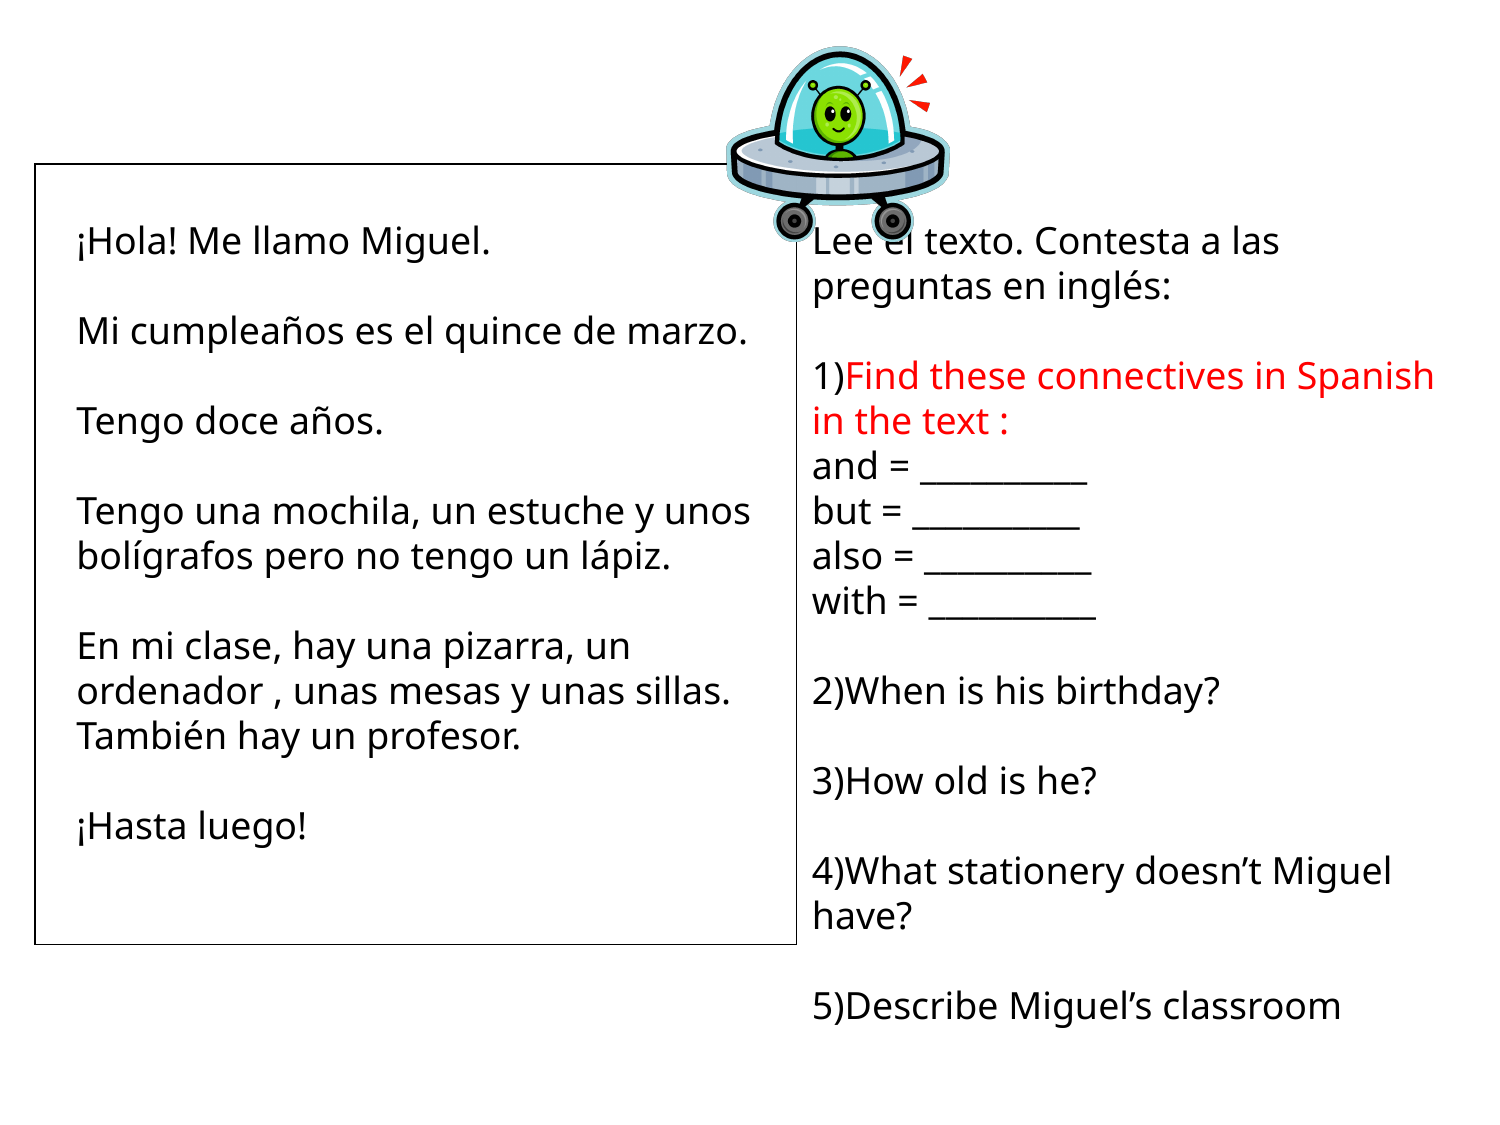

¡Hola! Me llamo Miguel.
Mi cumpleaños es el quince de marzo.
Tengo doce años.
Tengo una mochila, un estuche y unos bolígrafos pero no tengo un lápiz.
En mi clase, hay una pizarra, un ordenador , unas mesas y unas sillas. También hay un profesor.
¡Hasta luego!
Lee el texto. Contesta a las preguntas en inglés:
Find these connectives in Spanish in the text :
and = __________
but = __________
also = __________
with = __________
When is his birthday?
How old is he?
What stationery doesn’t Miguel have?
Describe Miguel’s classroom